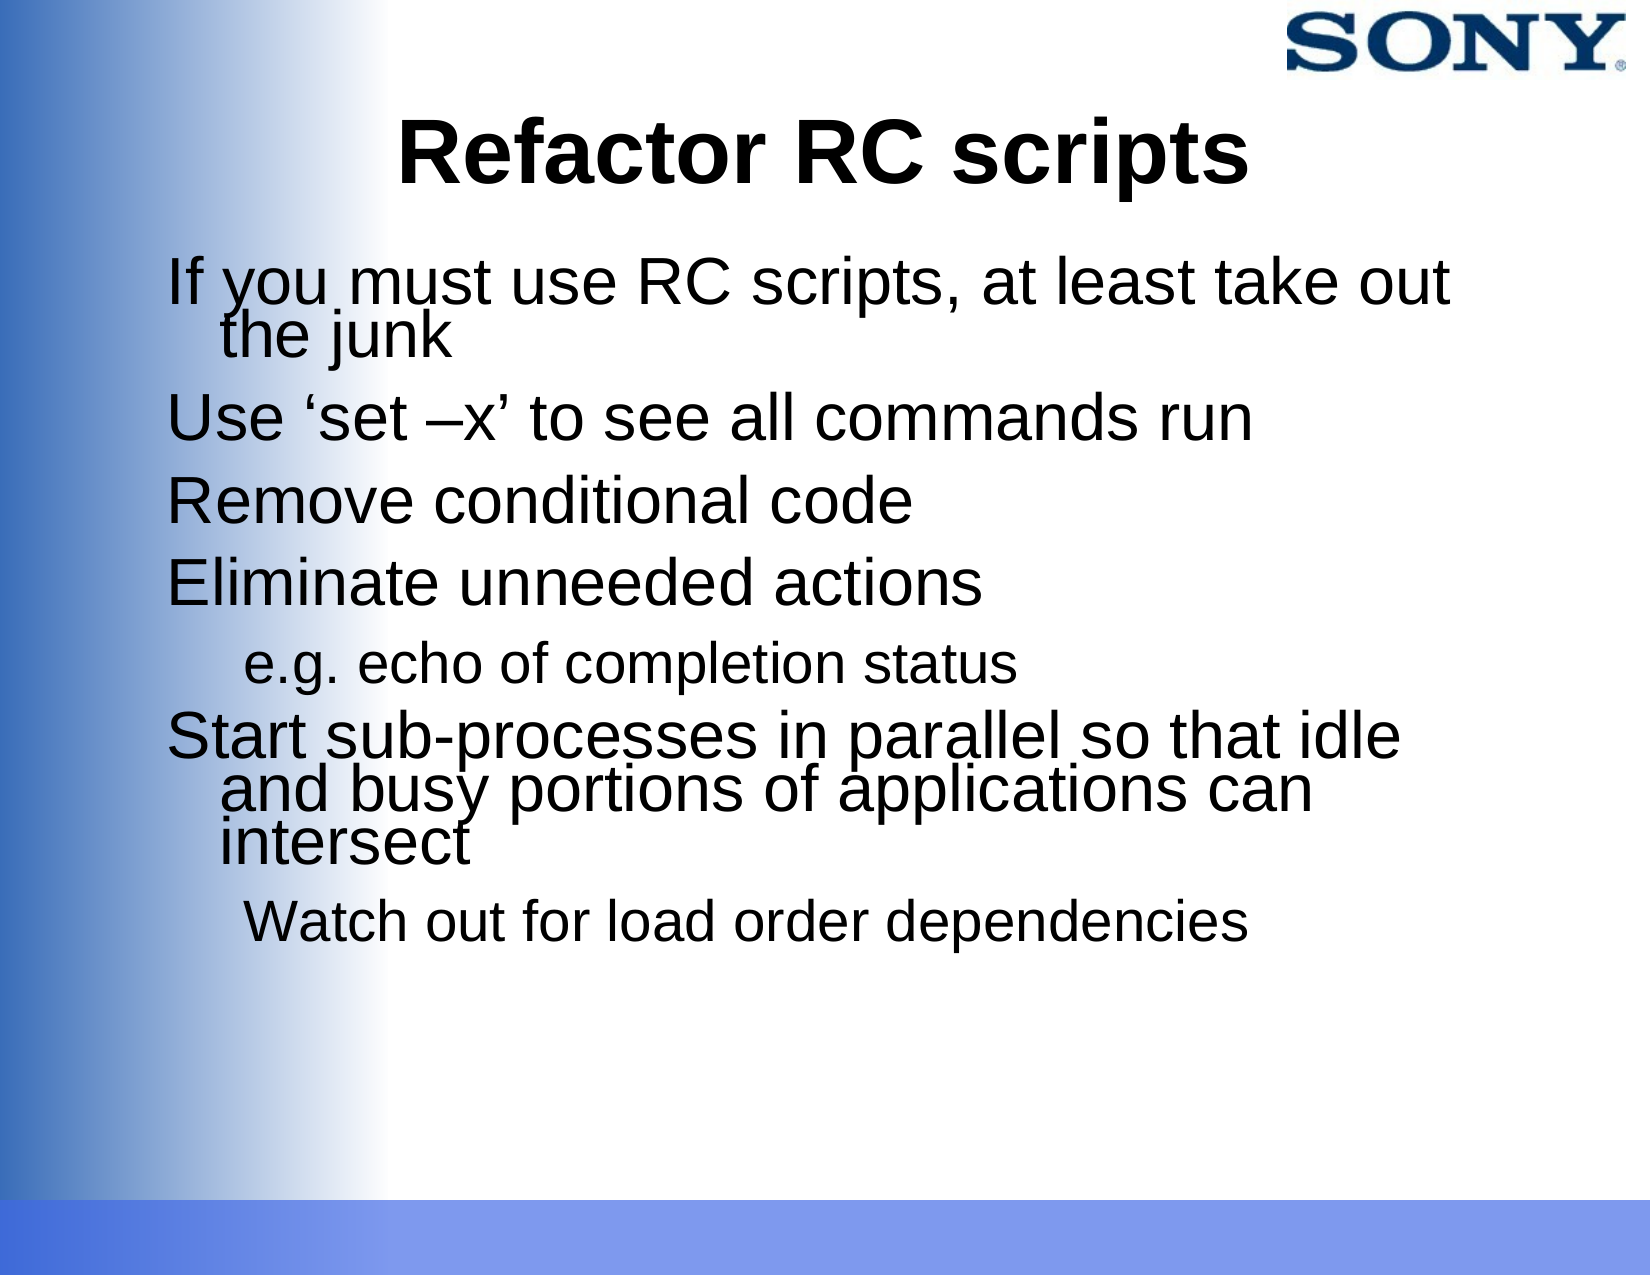

# Refactor RC scripts
If you must use RC scripts, at least take out the junk
Use ‘set –x’ to see all commands run
Remove conditional code
Eliminate unneeded actions
e.g. echo of completion status
Start sub-processes in parallel so that idle and busy portions of applications can intersect
Watch out for load order dependencies